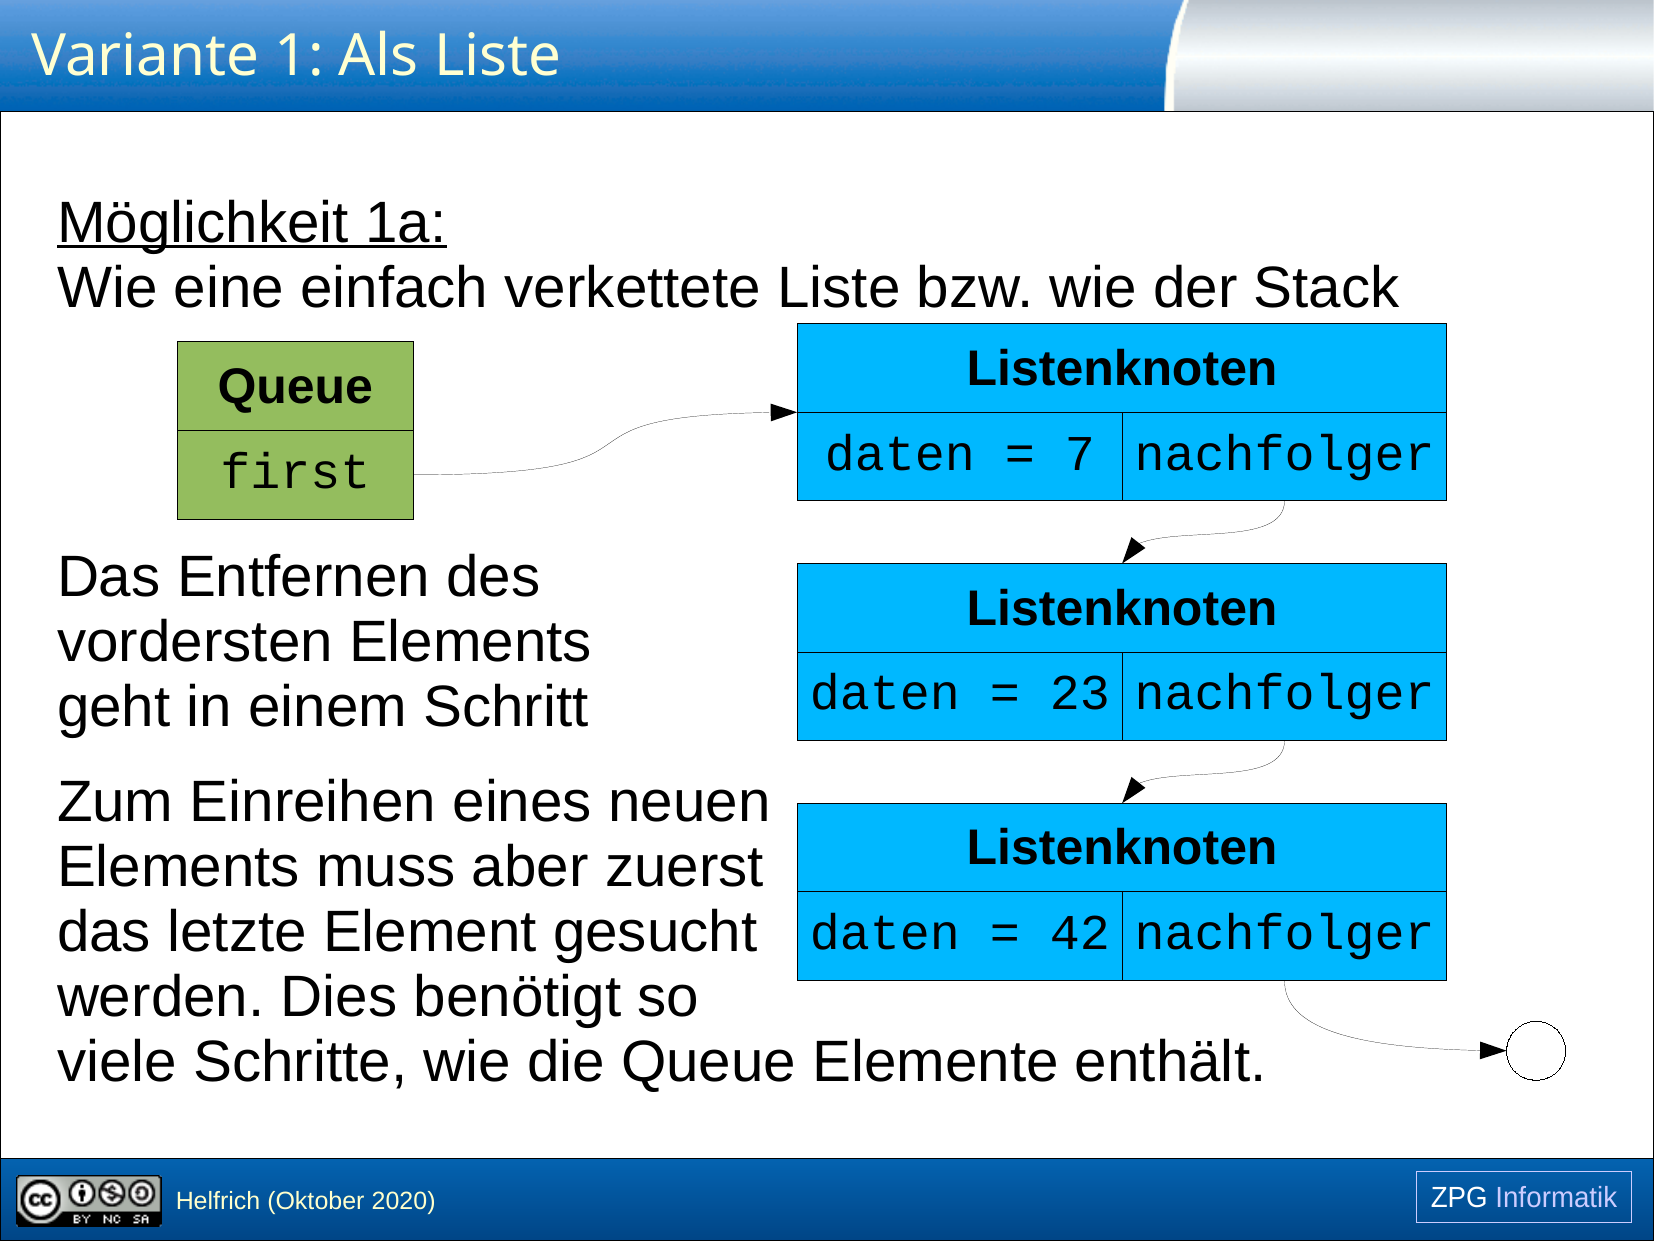

# Variante 1: Als Liste
Möglichkeit 1a:
Wie eine einfach verkettete Liste bzw. wie der Stack
Das Entfernen des
vordersten Elements
geht in einem Schritt
Zum Einreihen eines neuen
Elements muss aber zuerst
das letzte Element gesucht
werden. Dies benötigt so
viele Schritte, wie die Queue Elemente enthält.
Listenknoten
daten = 7
nachfolger
Queue
first
Listenknoten
daten = 23
nachfolger
Listenknoten
daten = 42
nachfolger